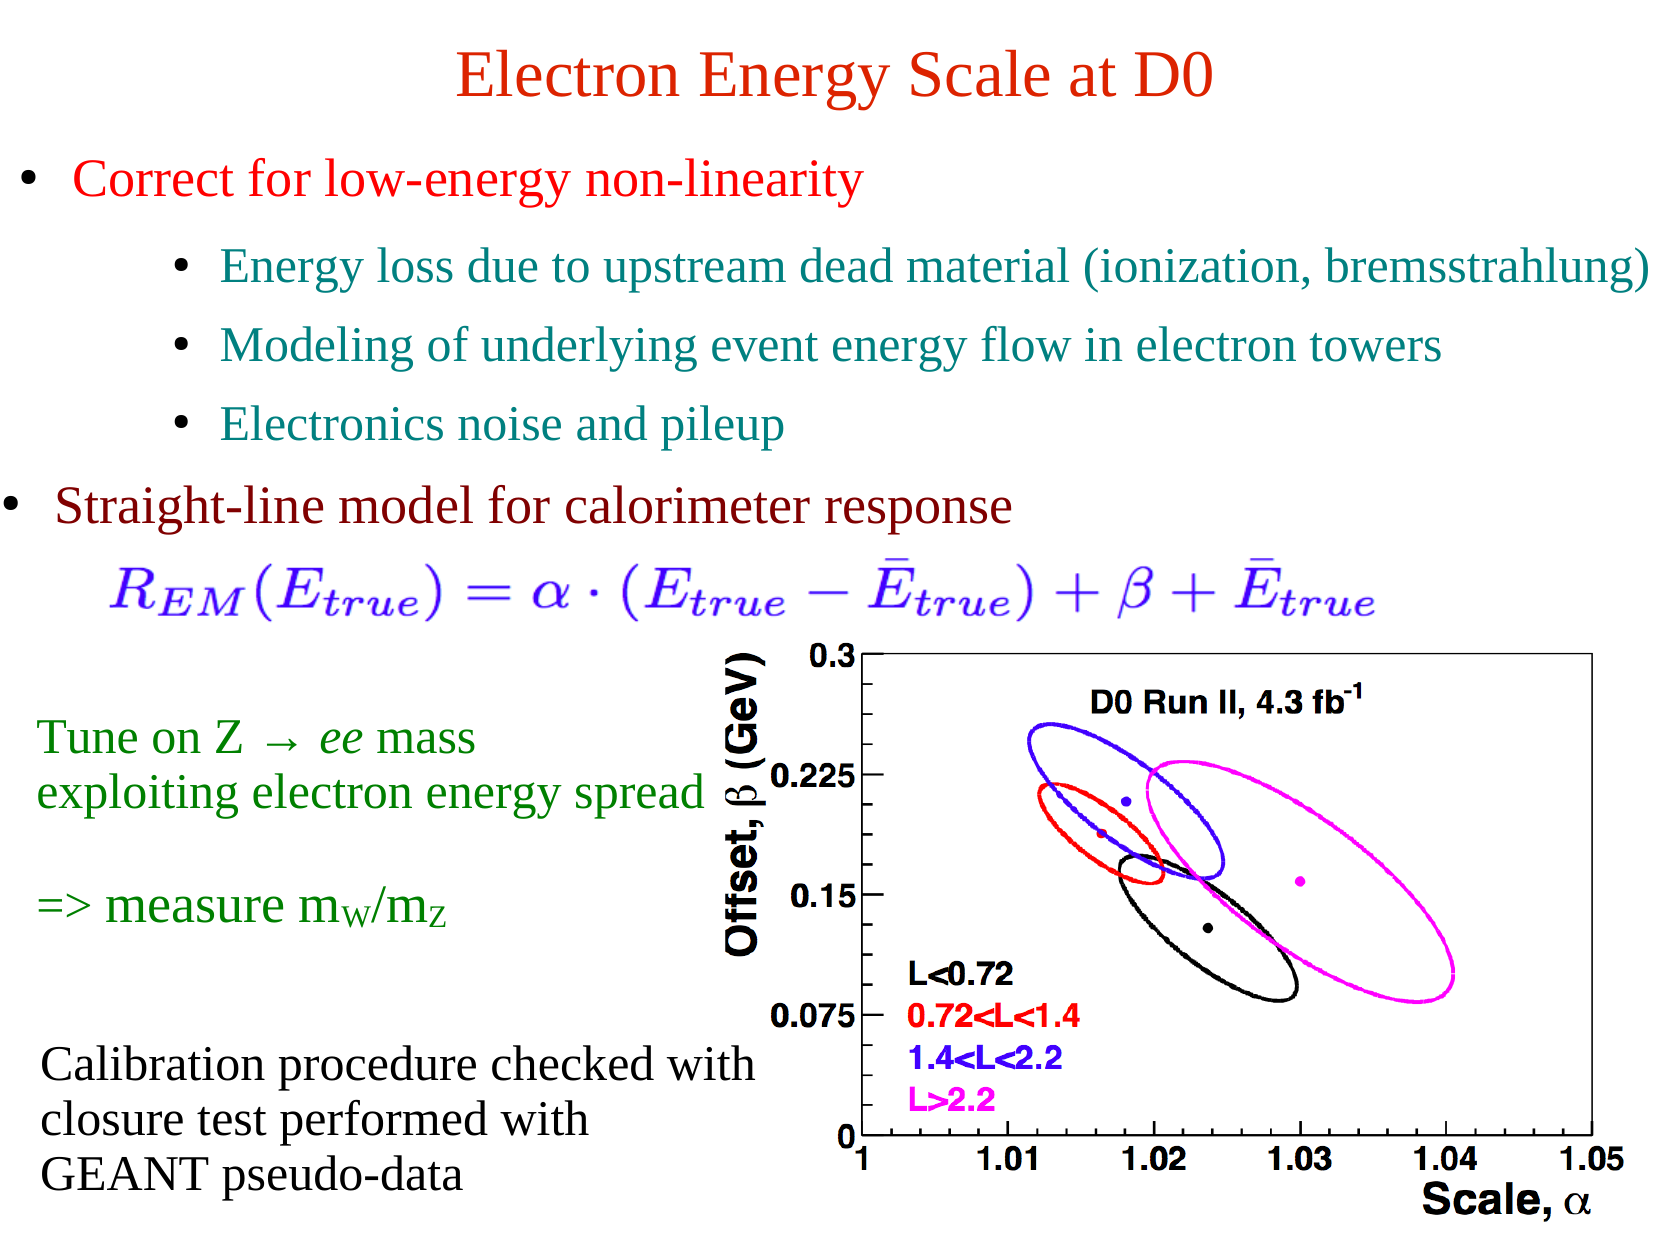

# Electron Energy Scale at D0
Correct for low-energy non-linearity
Energy loss due to upstream dead material (ionization, bremsstrahlung)
Modeling of underlying event energy flow in electron towers
Electronics noise and pileup
Straight-line model for calorimeter response
Tune on Z → ee mass
exploiting electron energy spread
=> measure mW/mZ
Calibration procedure checked with
closure test performed with
GEANT pseudo-data
9